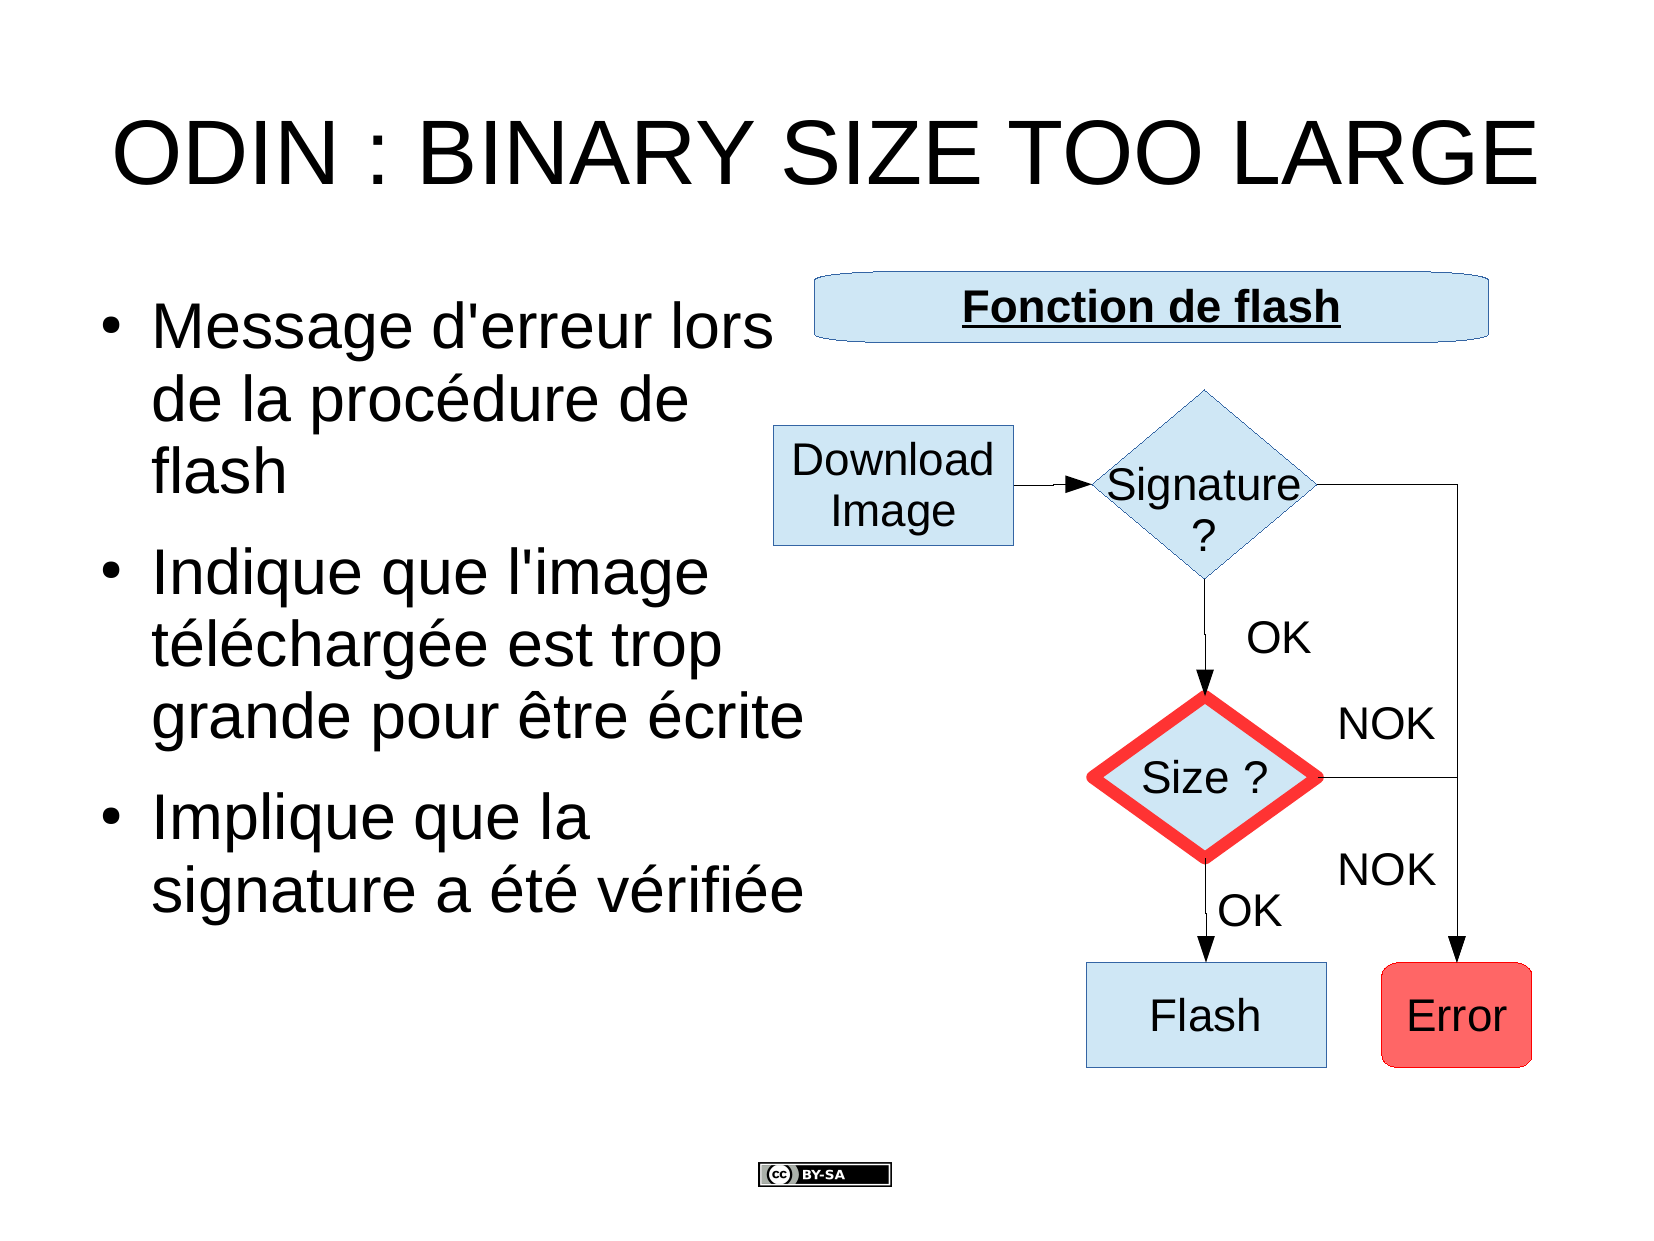

# ODIN : BINARY SIZE TOO LARGE
Fonction de flash
Message d'erreur lors de la procédure de flash
Indique que l'image téléchargée est trop grande pour être écrite
Implique que la signature a été vérifiée
Signature
?
Download
Image
Size ?
Flash
Error